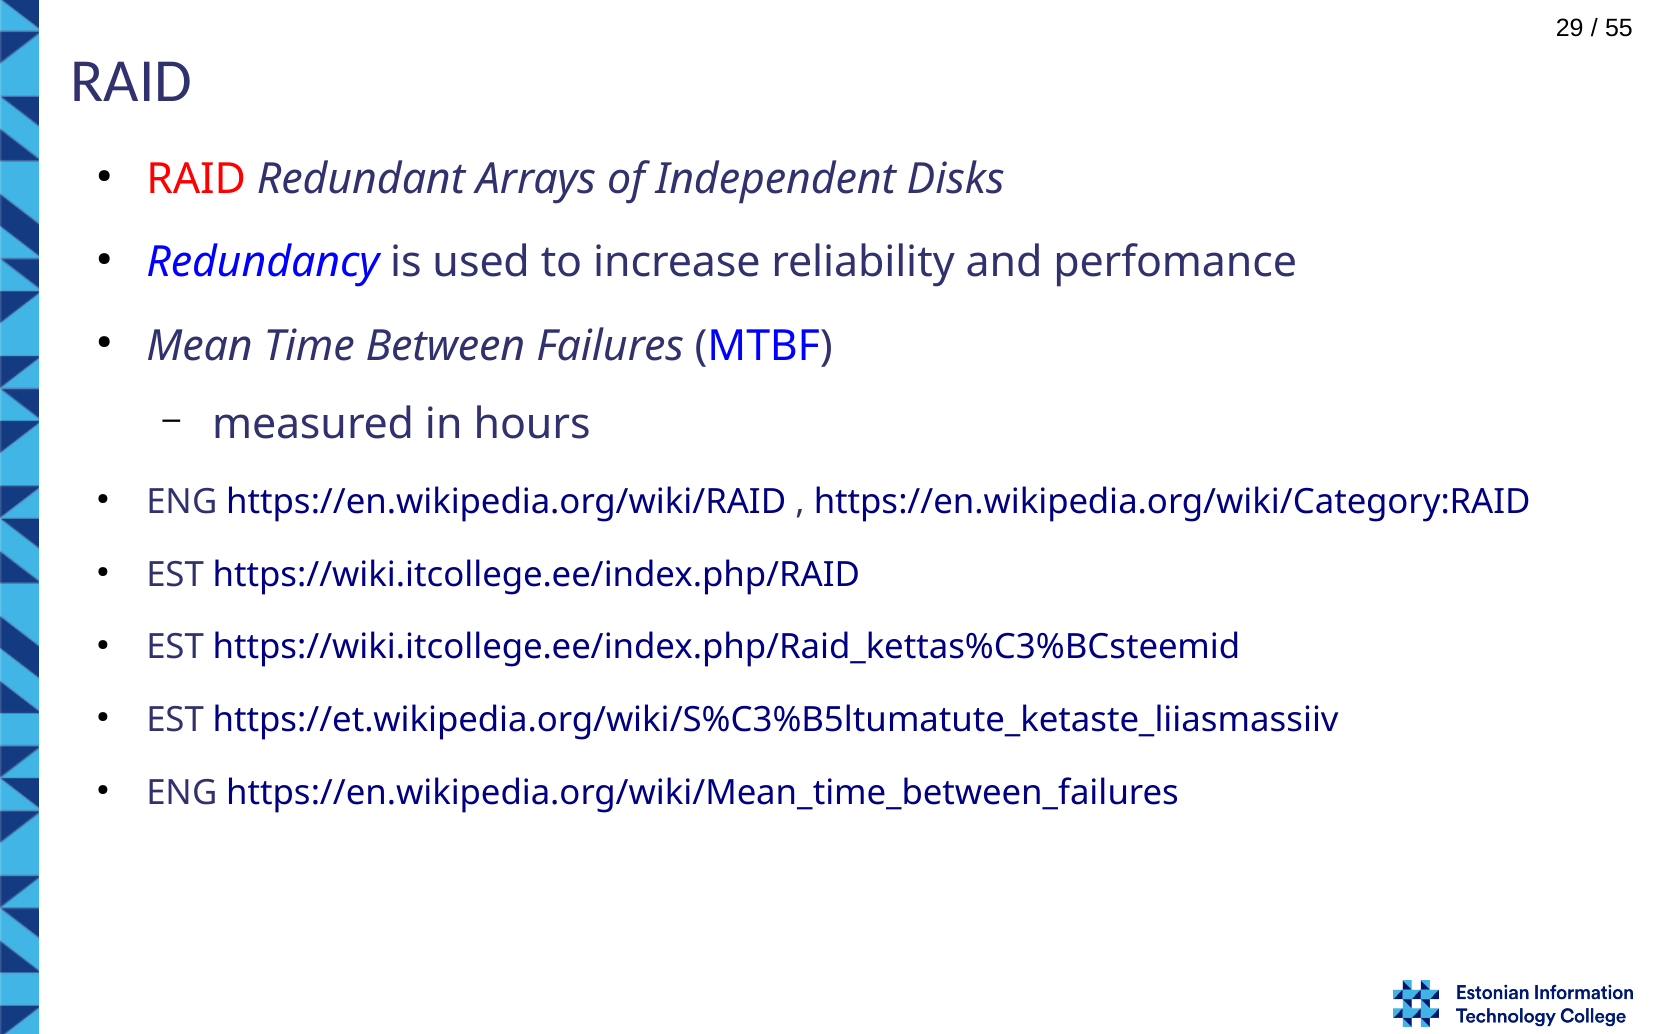

# RAID
RAID Redundant Arrays of Independent Disks
Redundancy is used to increase reliability and perfomance
Mean Time Between Failures (MTBF)
measured in hours
ENG https://en.wikipedia.org/wiki/RAID , https://en.wikipedia.org/wiki/Category:RAID
EST https://wiki.itcollege.ee/index.php/RAID
EST https://wiki.itcollege.ee/index.php/Raid_kettas%C3%BCsteemid
EST https://et.wikipedia.org/wiki/S%C3%B5ltumatute_ketaste_liiasmassiiv
ENG https://en.wikipedia.org/wiki/Mean_time_between_failures